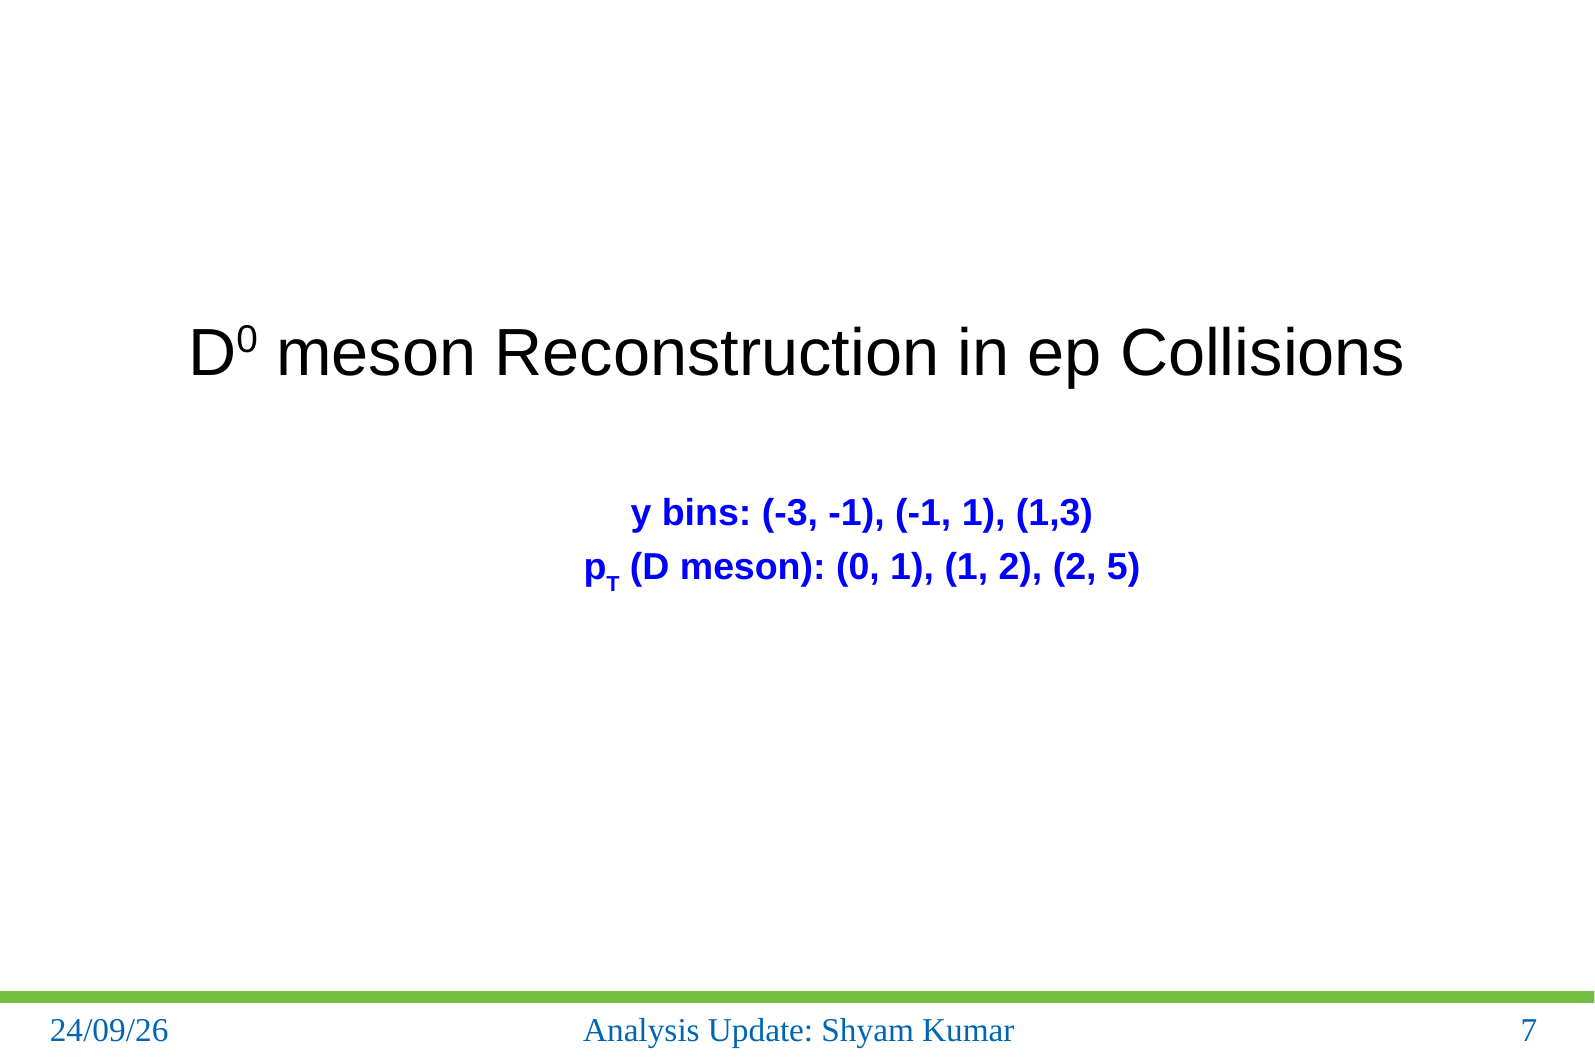

D0 meson Reconstruction in ep Collisions
y bins: (-3, -1), (-1, 1), (1,3)
pT (D meson): (0, 1), (1, 2), (2, 5)
Analysis Update: Shyam Kumar
7